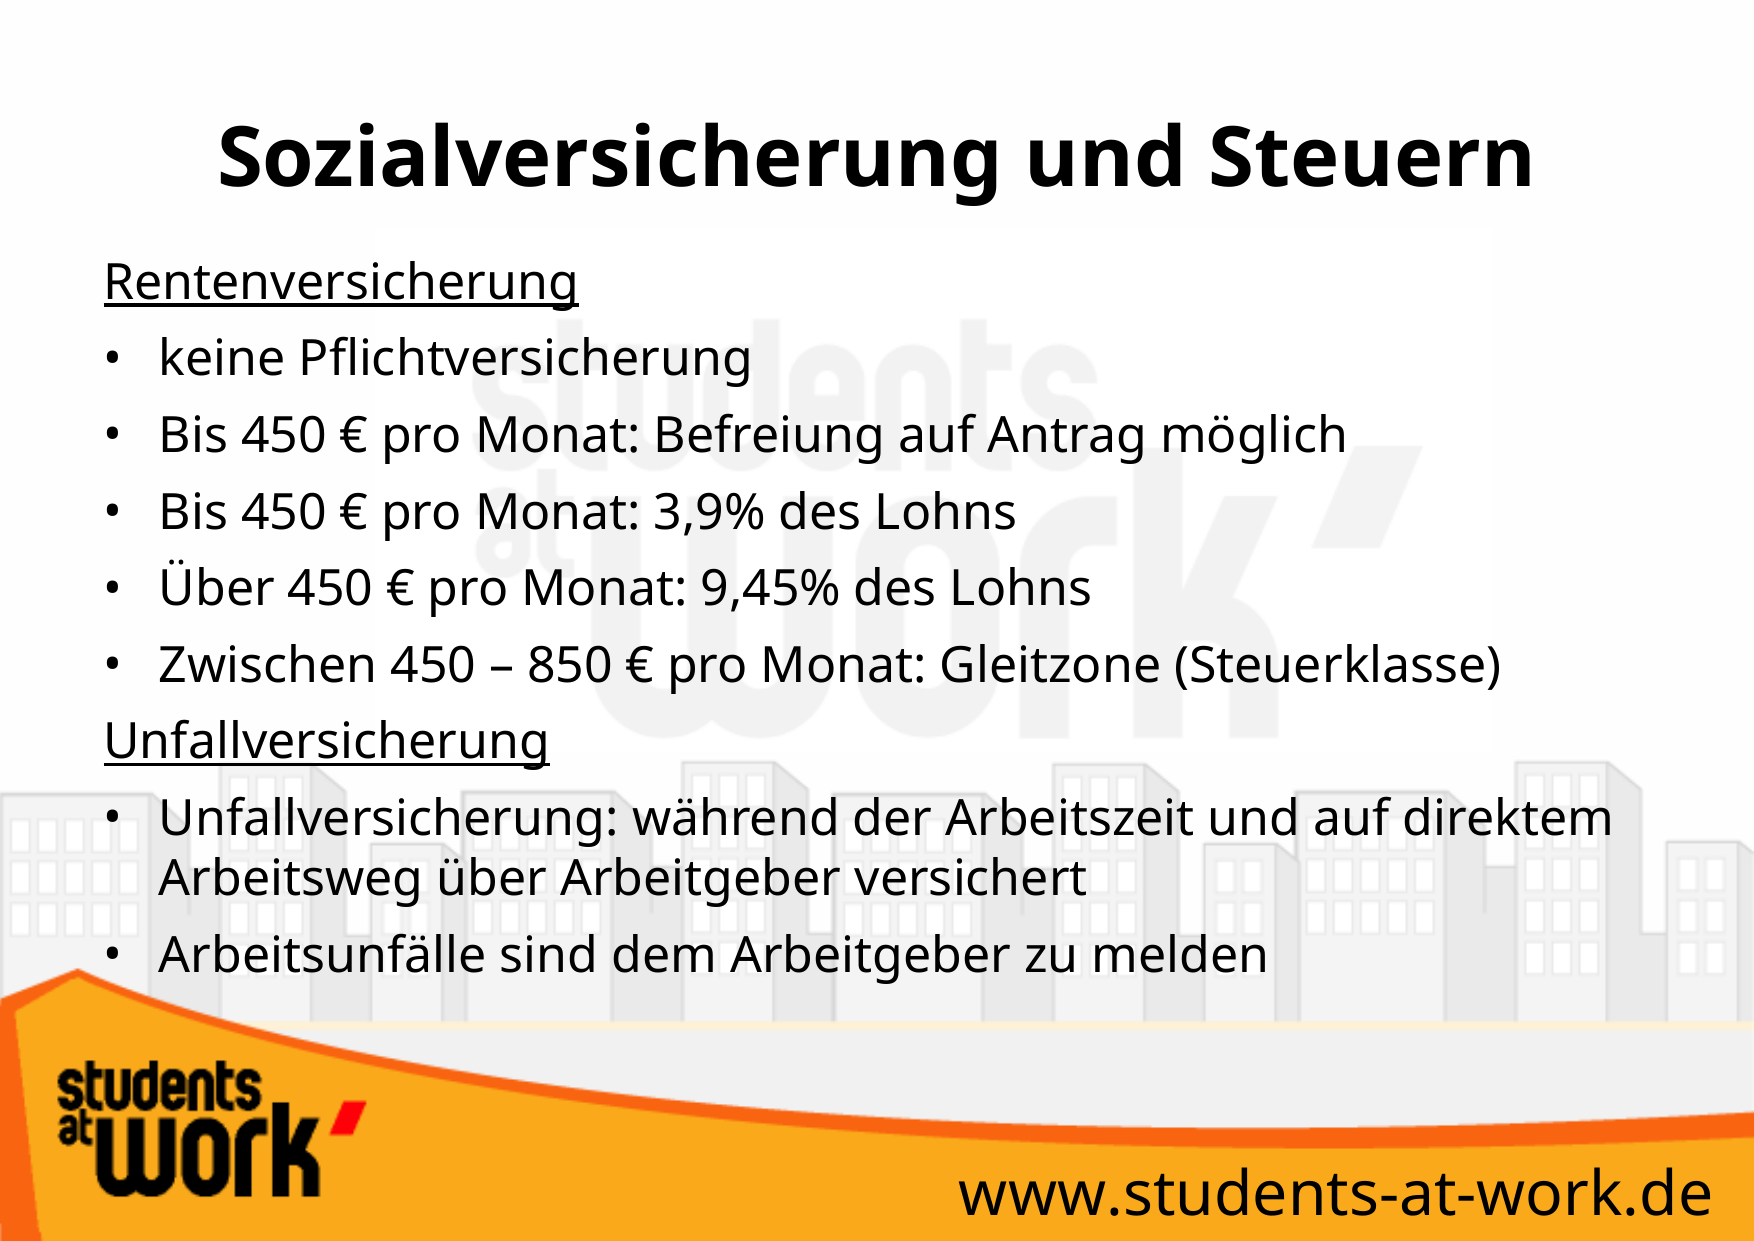

# Sozialversicherung und Steuern
Rentenversicherung
keine Pflichtversicherung
Bis 450 € pro Monat: Befreiung auf Antrag möglich
Bis 450 € pro Monat: 3,9% des Lohns
Über 450 € pro Monat: 9,45% des Lohns
Zwischen 450 – 850 € pro Monat: Gleitzone (Steuerklasse)
Unfallversicherung
Unfallversicherung: während der Arbeitszeit und auf direktem Arbeitsweg über Arbeitgeber versichert
Arbeitsunfälle sind dem Arbeitgeber zu melden
www.students-at-work.de